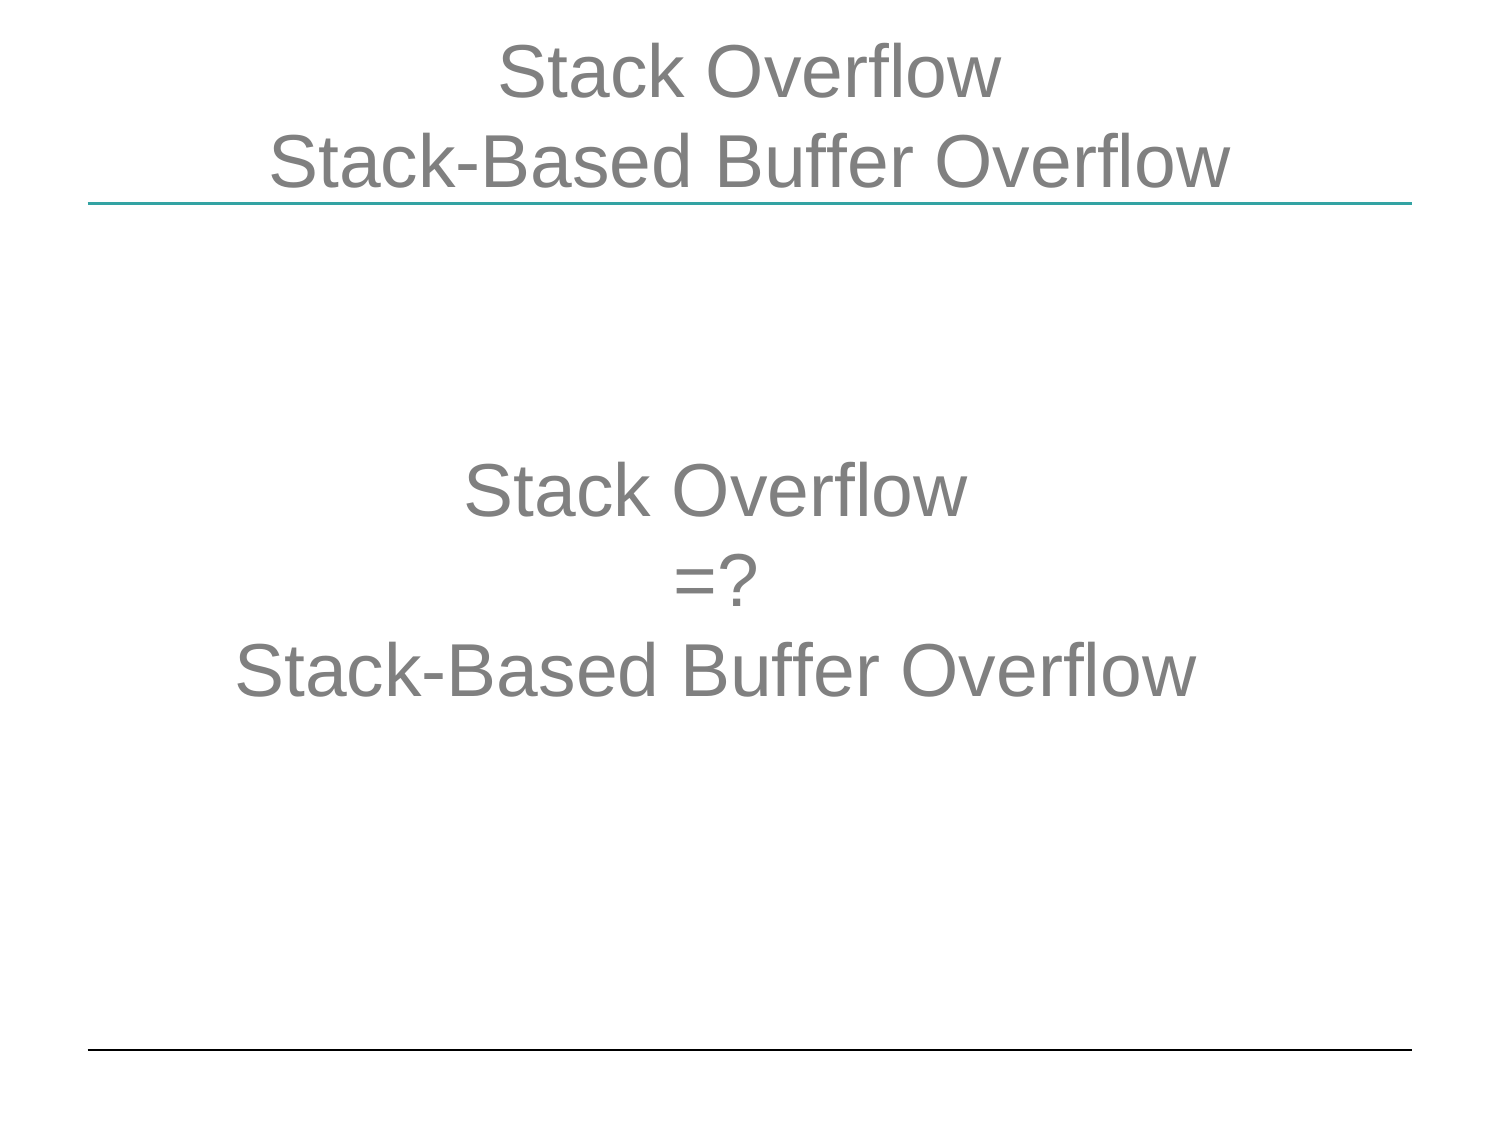

# Stack Overflow Stack-Based Buffer Overflow
Stack Overflow
=?
Stack-Based Buffer Overflow